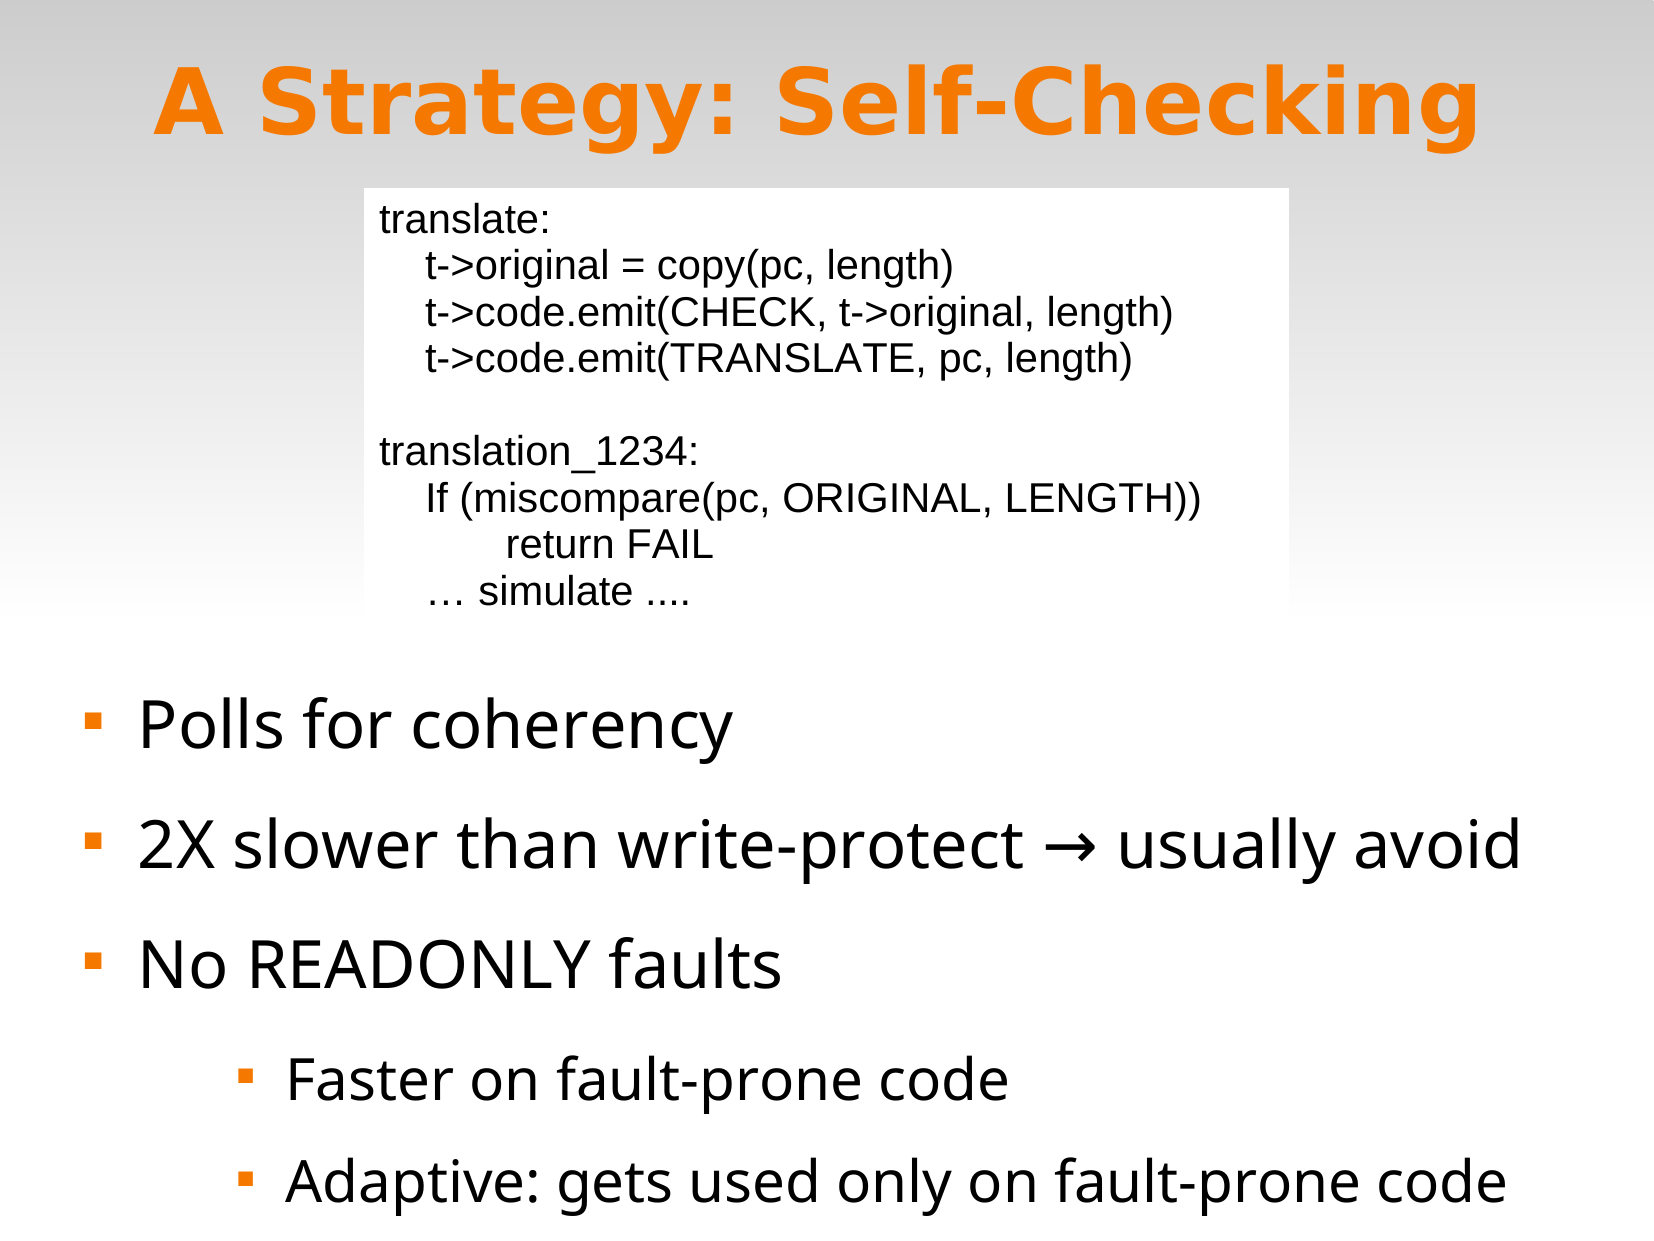

# A Strategy: Self-Checking
| translate: t->original = copy(pc, length) t->code.emit(CHECK, t->original, length) t->code.emit(TRANSLATE, pc, length) translation\_1234: If (miscompare(pc, ORIGINAL, LENGTH)) return FAIL … simulate .... |
| --- |
Polls for coherency
2X slower than write-protect → usually avoid
No READONLY faults
Faster on fault-prone code
Adaptive: gets used only on fault-prone code